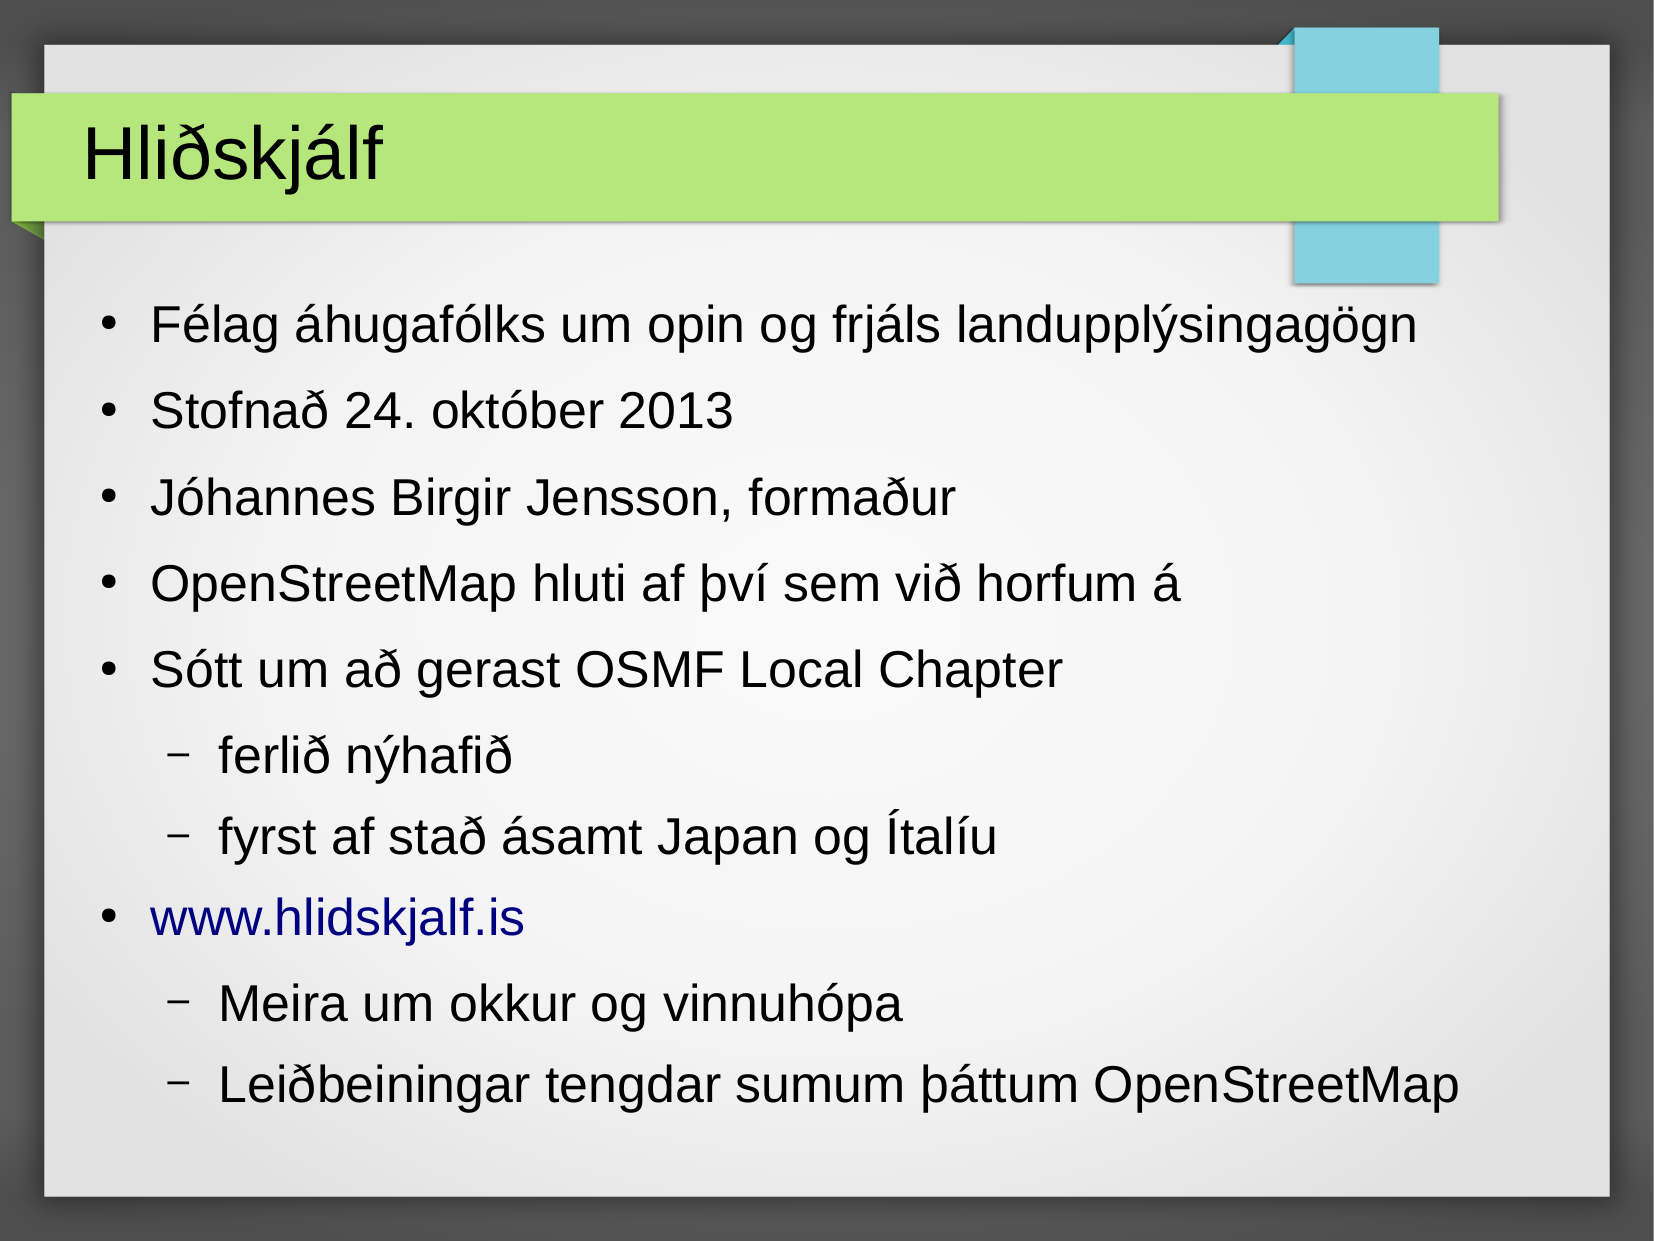

# Hliðskjálf
Félag áhugafólks um opin og frjáls landupplýsingagögn
Stofnað 24. október 2013
Jóhannes Birgir Jensson, formaður
OpenStreetMap hluti af því sem við horfum á
Sótt um að gerast OSMF Local Chapter
ferlið nýhafið
fyrst af stað ásamt Japan og Ítalíu
www.hlidskjalf.is
Meira um okkur og vinnuhópa
Leiðbeiningar tengdar sumum þáttum OpenStreetMap